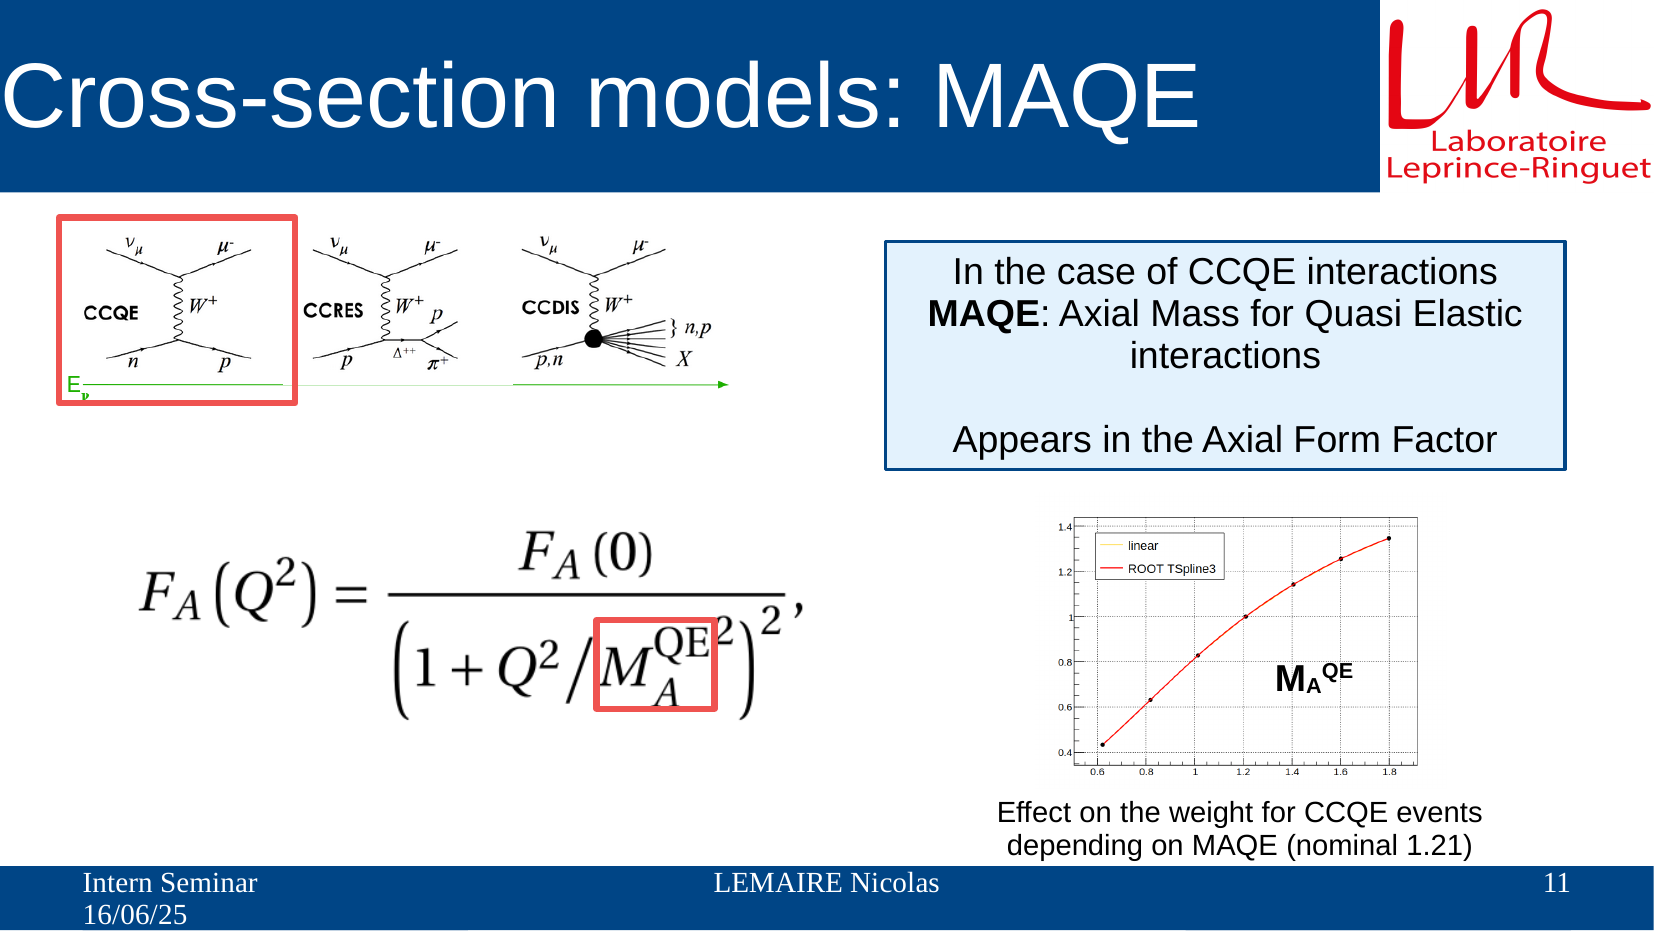

# Cross-section models: MAQE
In the case of CCQE interactions
MAQE: Axial Mass for Quasi Elastic interactions
Appears in the Axial Form Factor
MAQE
Effect on the weight for CCQE events depending on MAQE (nominal 1.21)
11